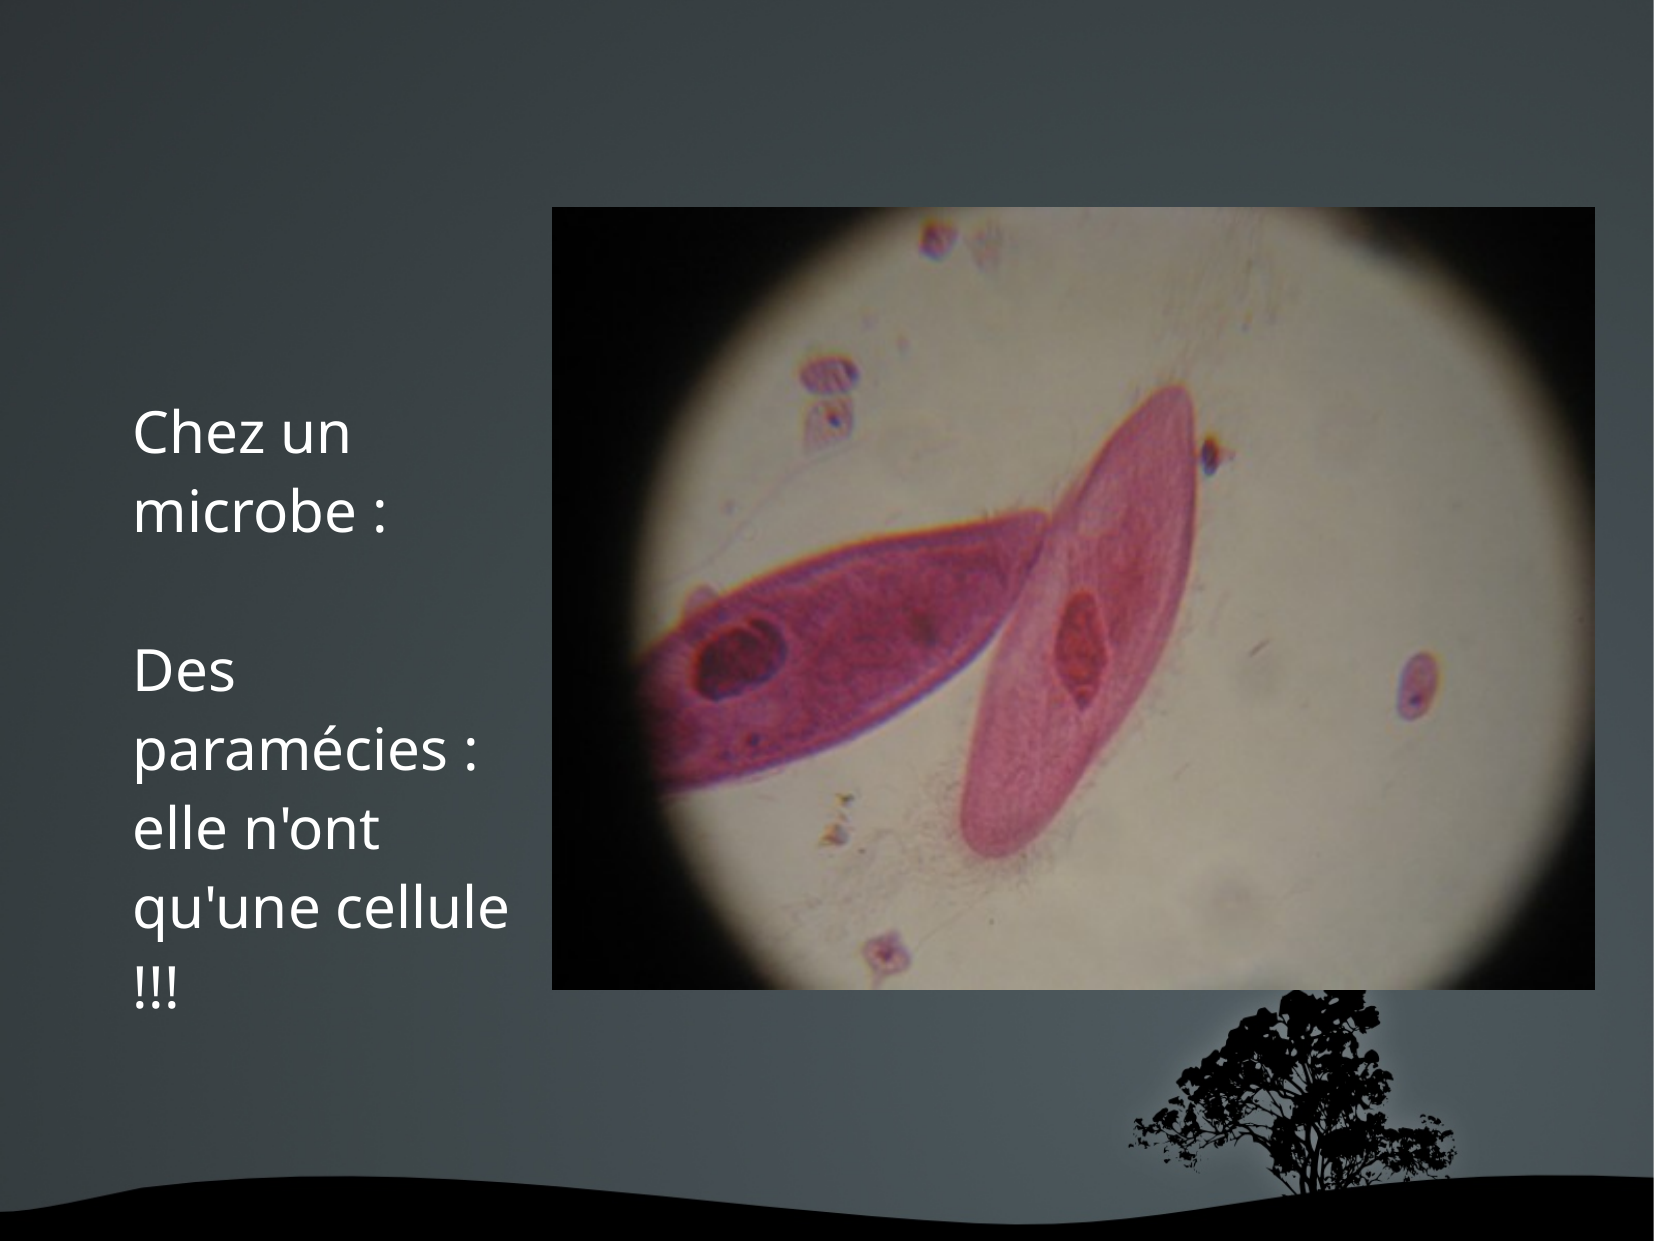

#
Chez un microbe :
Des paramécies : elle n'ont qu'une cellule !!!